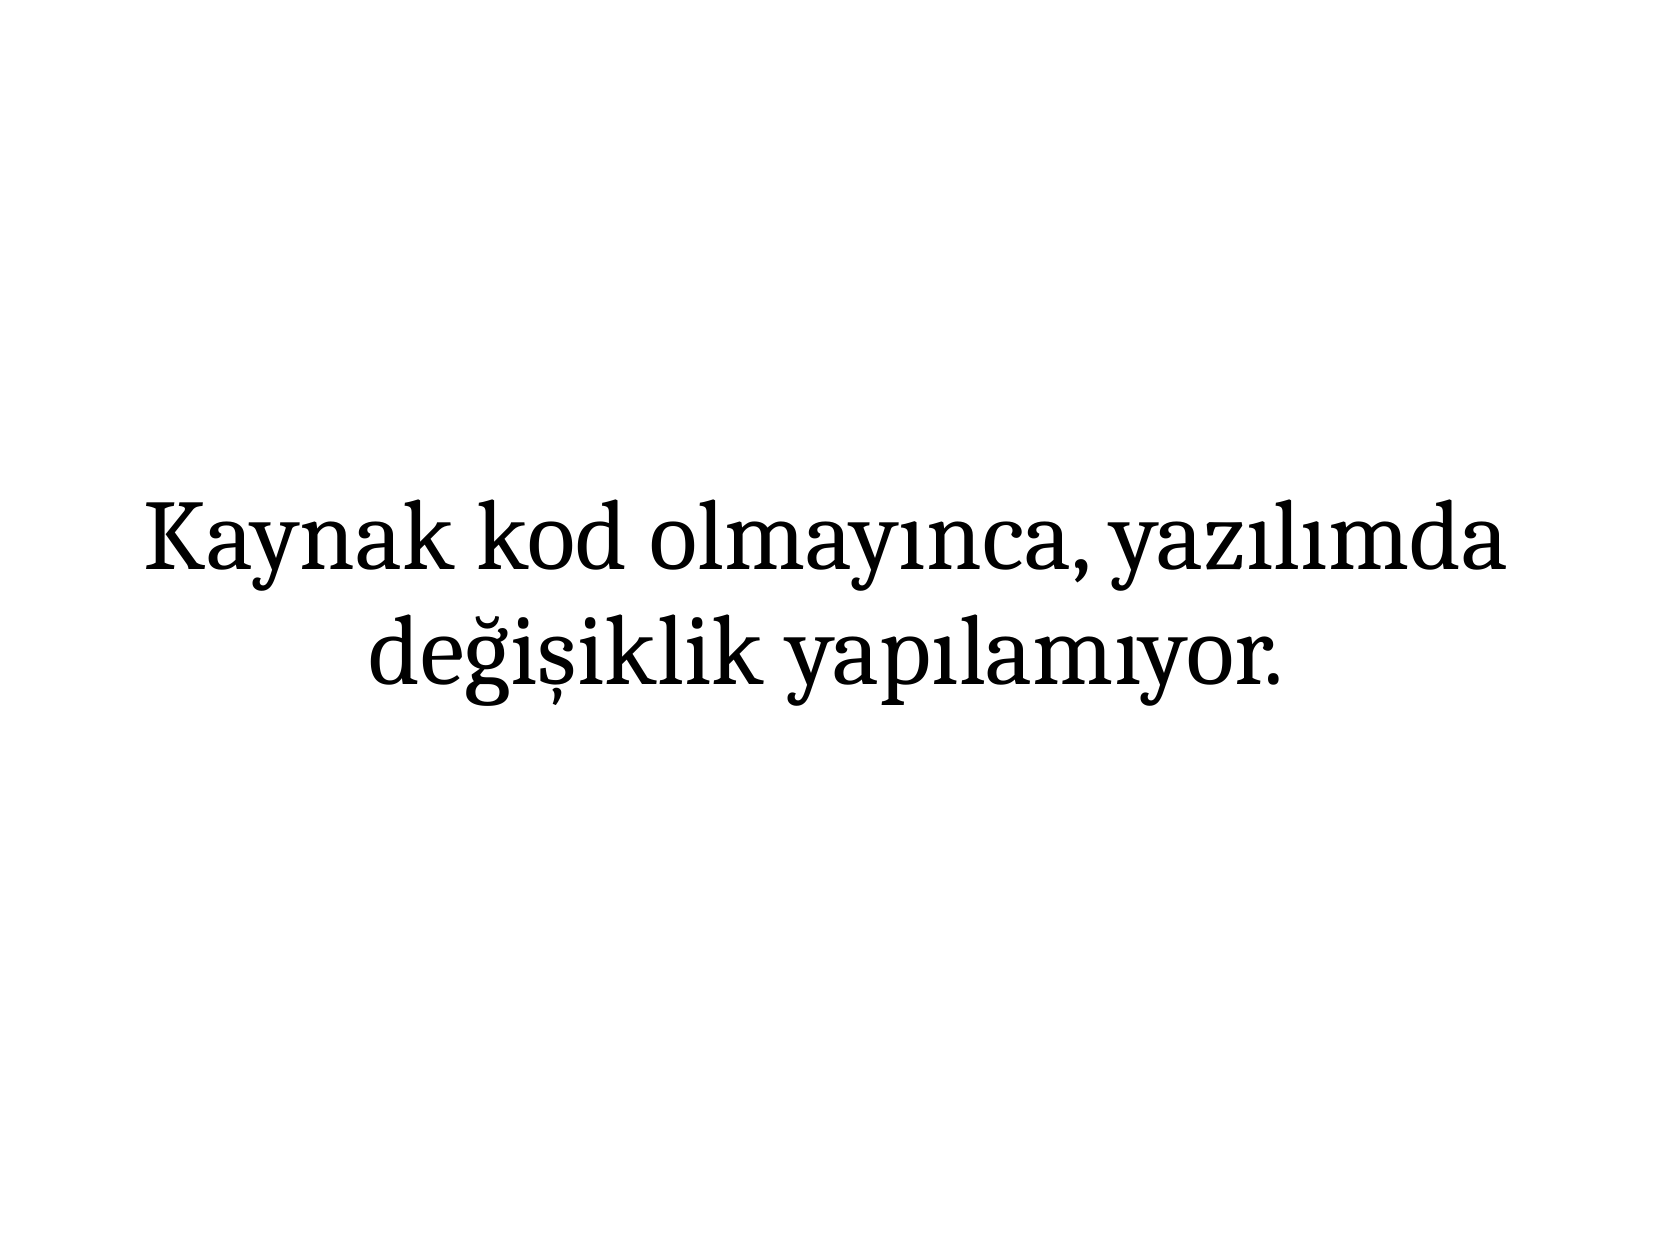

# Kaynak kod olmayınca, yazılımda değişiklik yapılamıyor.